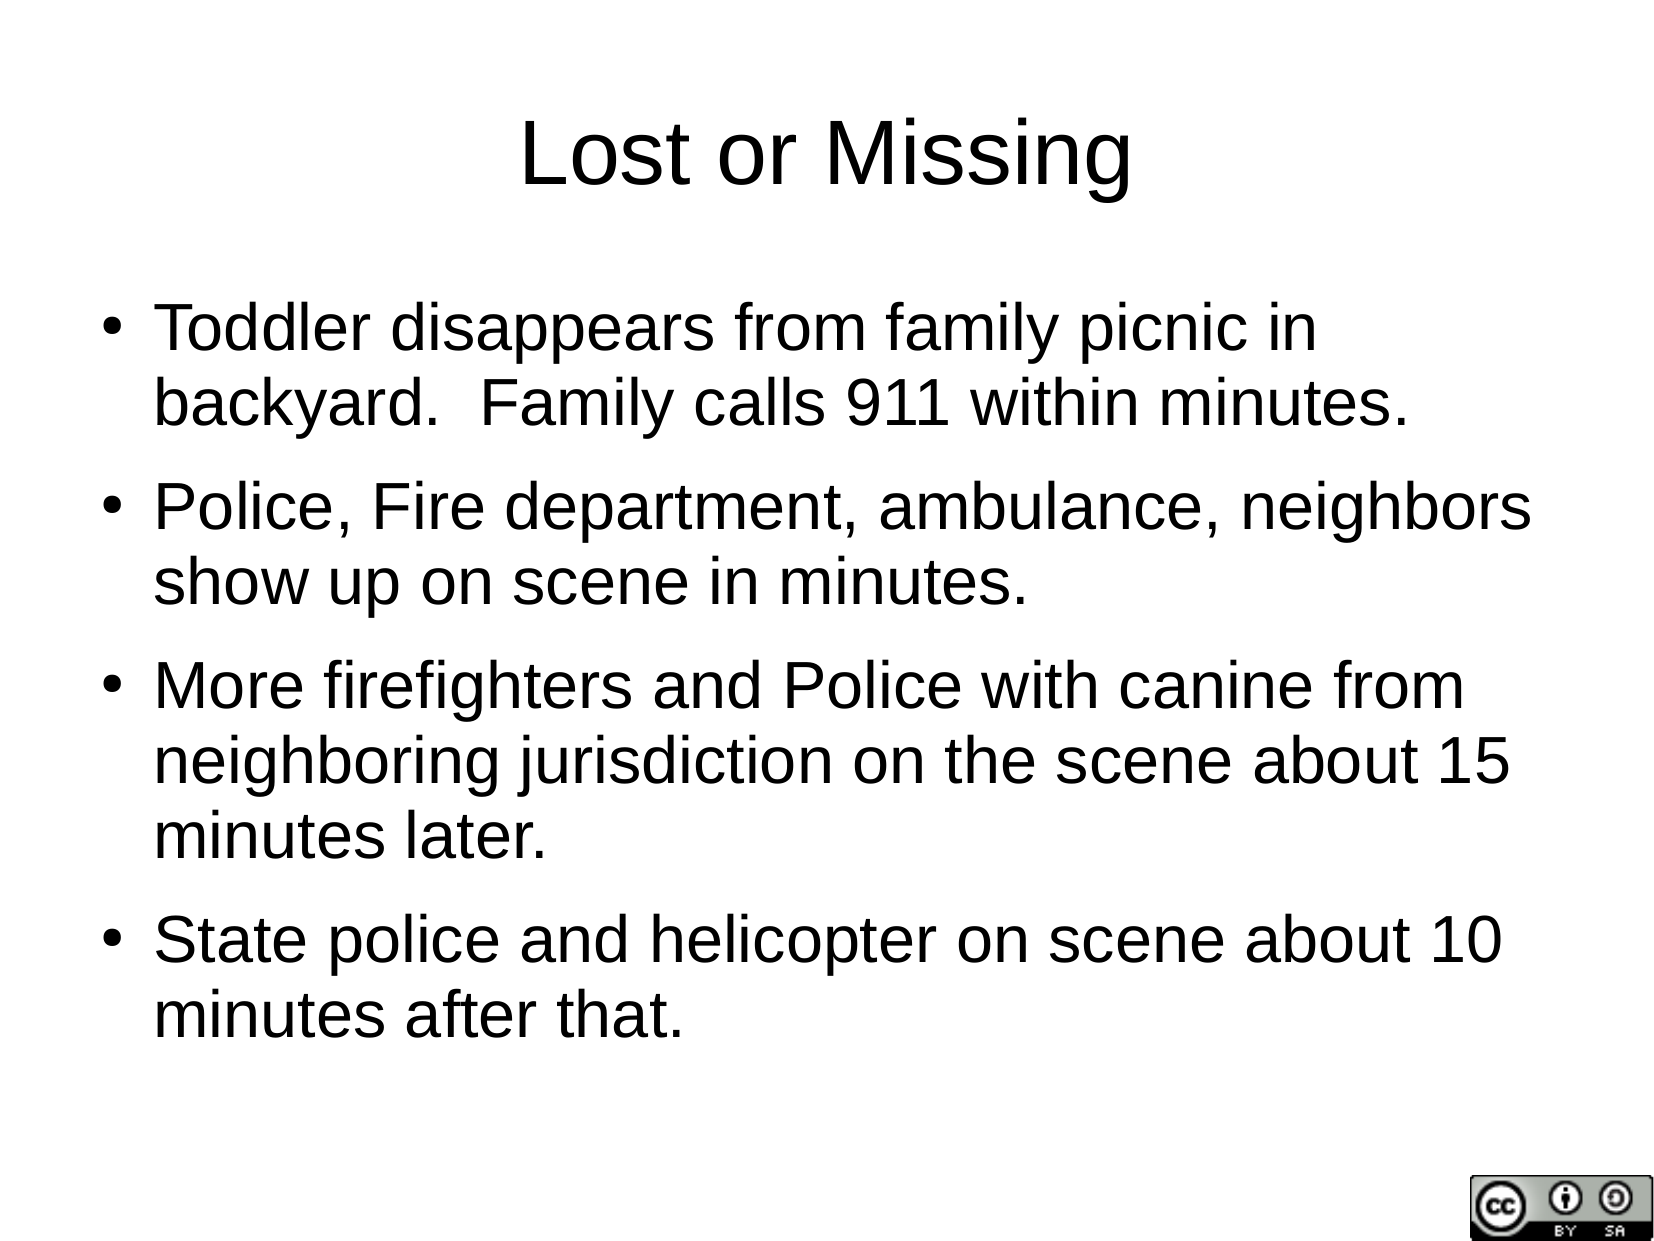

# Lost or Missing
Toddler disappears from family picnic in backyard. Family calls 911 within minutes.
Police, Fire department, ambulance, neighbors show up on scene in minutes.
More firefighters and Police with canine from neighboring jurisdiction on the scene about 15 minutes later.
State police and helicopter on scene about 10 minutes after that.